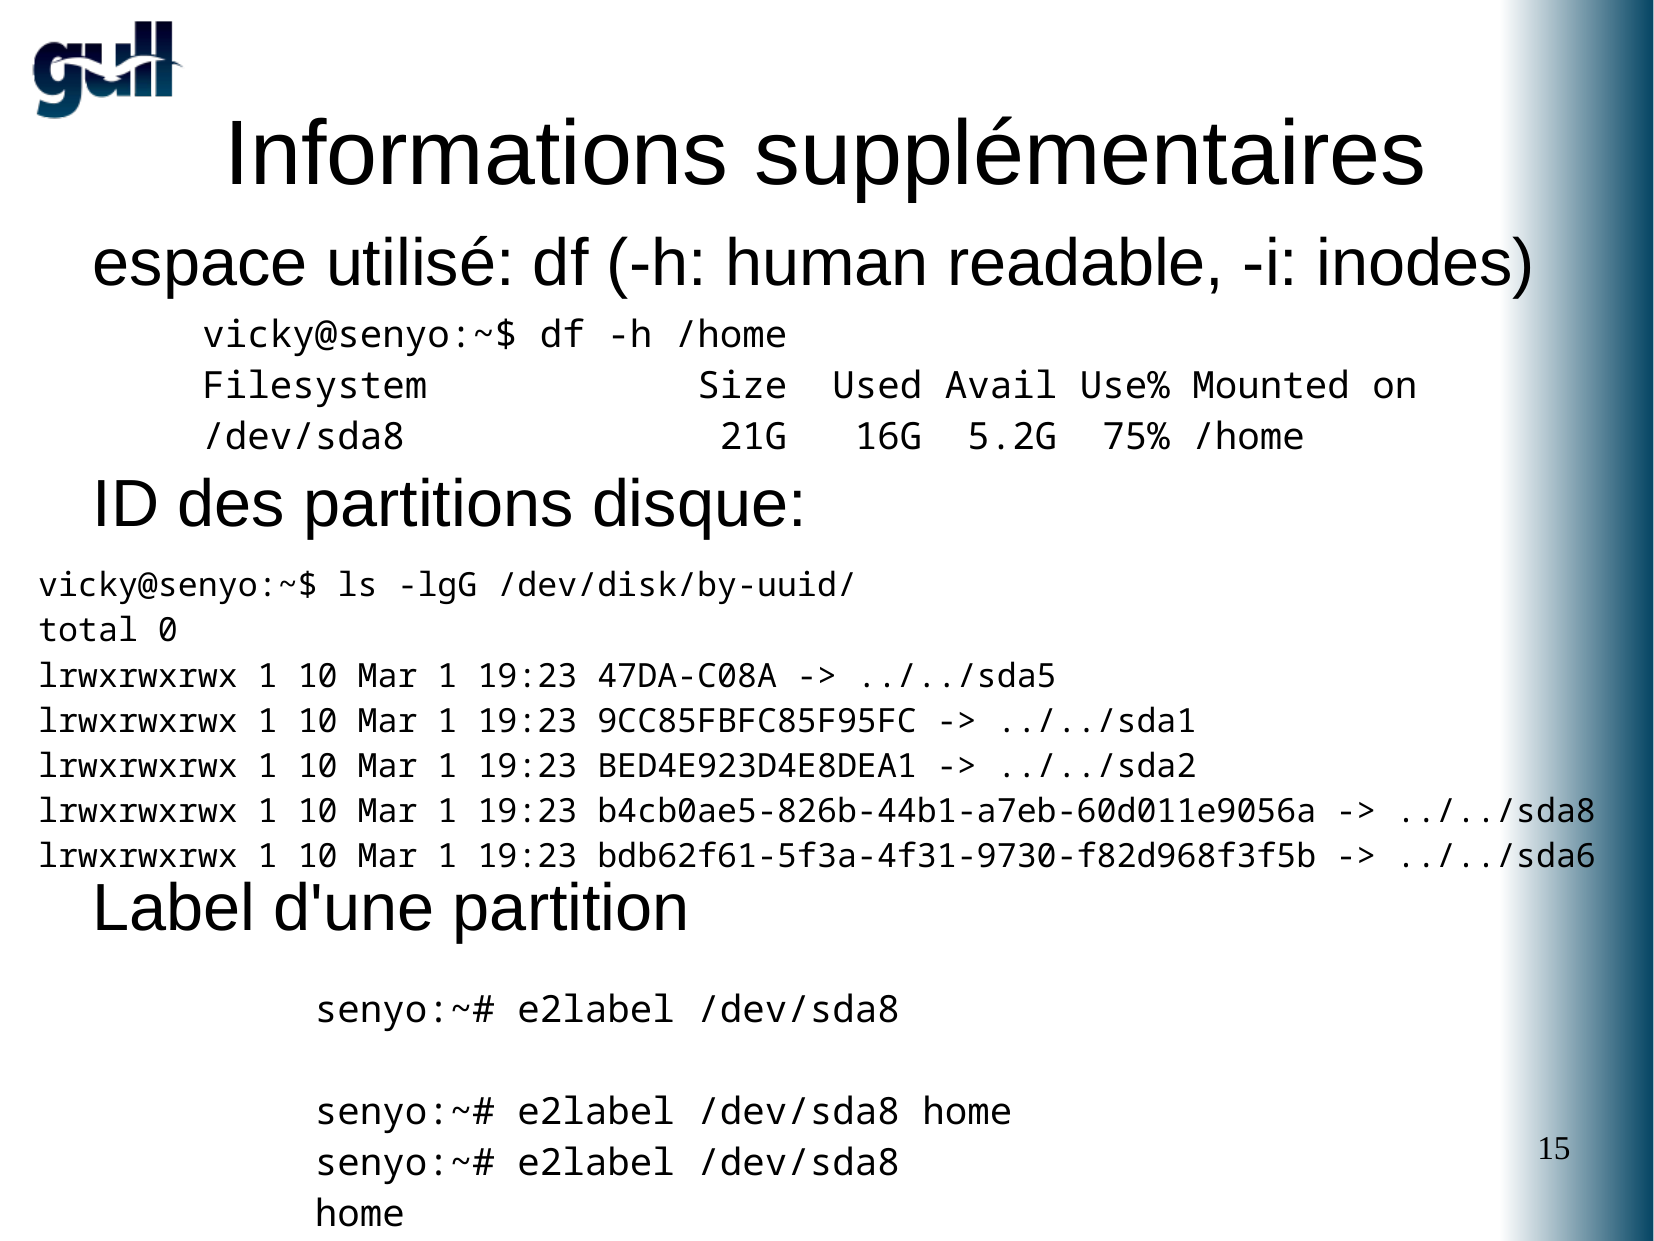

# Informations supplémentaires
espace utilisé: df (-h: human readable, -i: inodes)
ID des partitions disque:
Label d'une partition
vicky@senyo:~$ df -h /home
Filesystem Size Used Avail Use% Mounted on
/dev/sda8 21G 16G 5.2G 75% /home
vicky@senyo:~$ ls -lgG /dev/disk/by-uuid/
total 0
lrwxrwxrwx 1 10 Mar 1 19:23 47DA-C08A -> ../../sda5
lrwxrwxrwx 1 10 Mar 1 19:23 9CC85FBFC85F95FC -> ../../sda1
lrwxrwxrwx 1 10 Mar 1 19:23 BED4E923D4E8DEA1 -> ../../sda2
lrwxrwxrwx 1 10 Mar 1 19:23 b4cb0ae5-826b-44b1-a7eb-60d011e9056a -> ../../sda8
lrwxrwxrwx 1 10 Mar 1 19:23 bdb62f61-5f3a-4f31-9730-f82d968f3f5b -> ../../sda6
senyo:~# e2label /dev/sda8
senyo:~# e2label /dev/sda8 home
senyo:~# e2label /dev/sda8
home
15